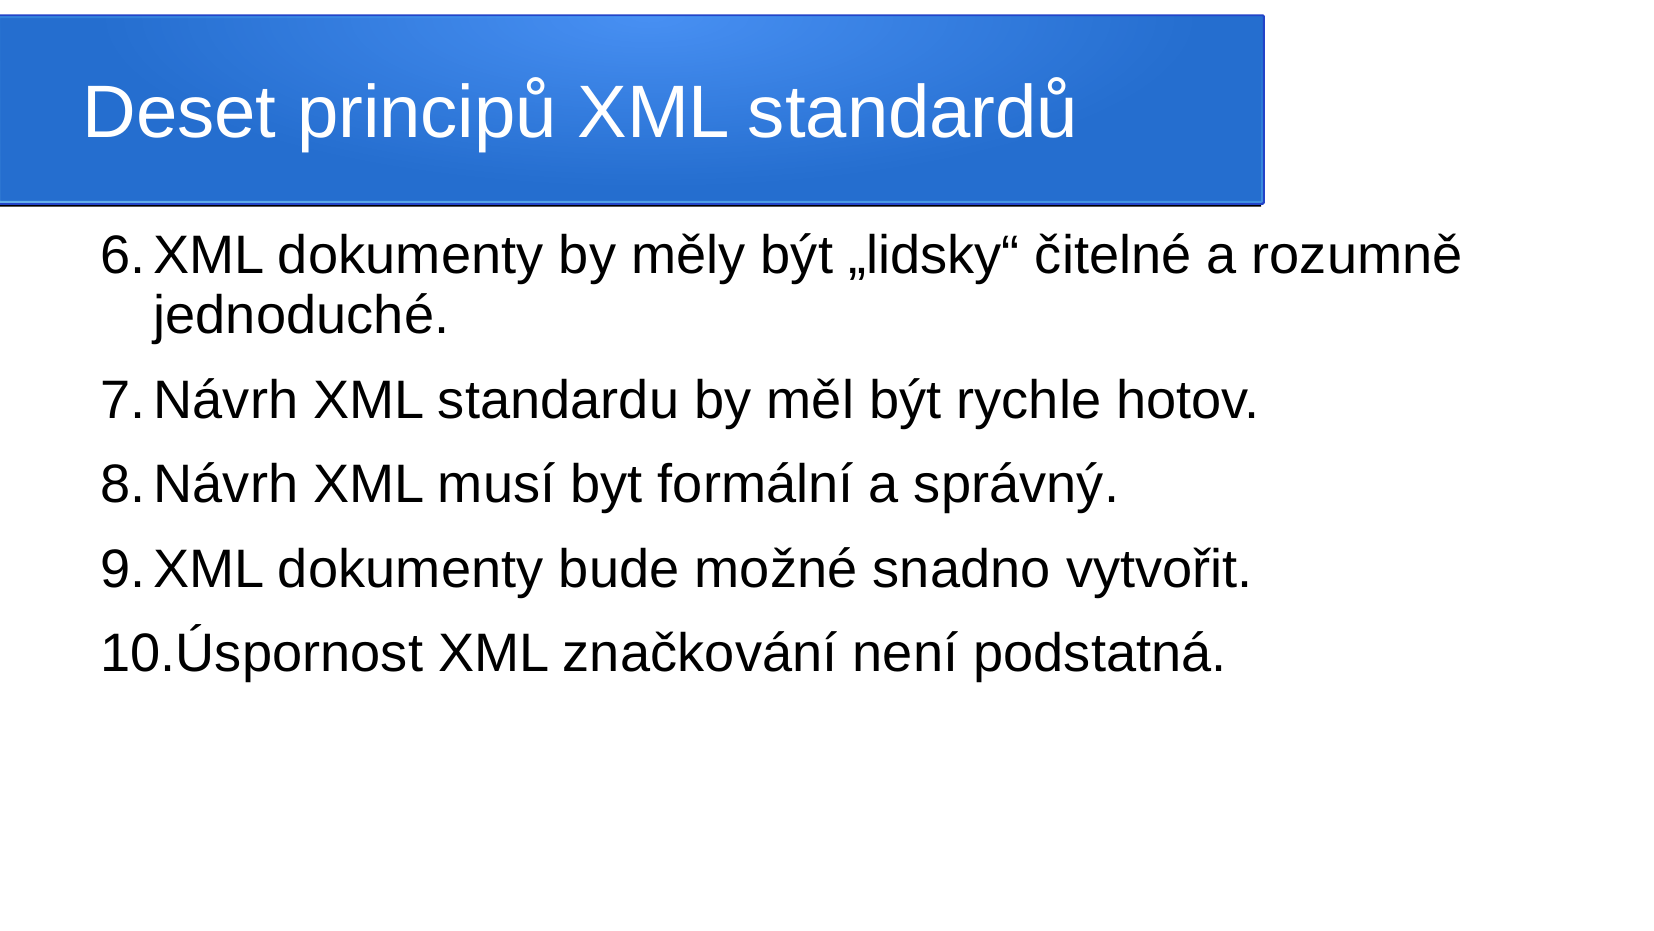

# Deset principů XML standardů
XML dokumenty by měly být „lidsky“ čitelné a rozumně jednoduché.
Návrh XML standardu by měl být rychle hotov.
Návrh XML musí byt formální a správný.
XML dokumenty bude možné snadno vytvořit.
Úspornost XML značkování není podstatná.